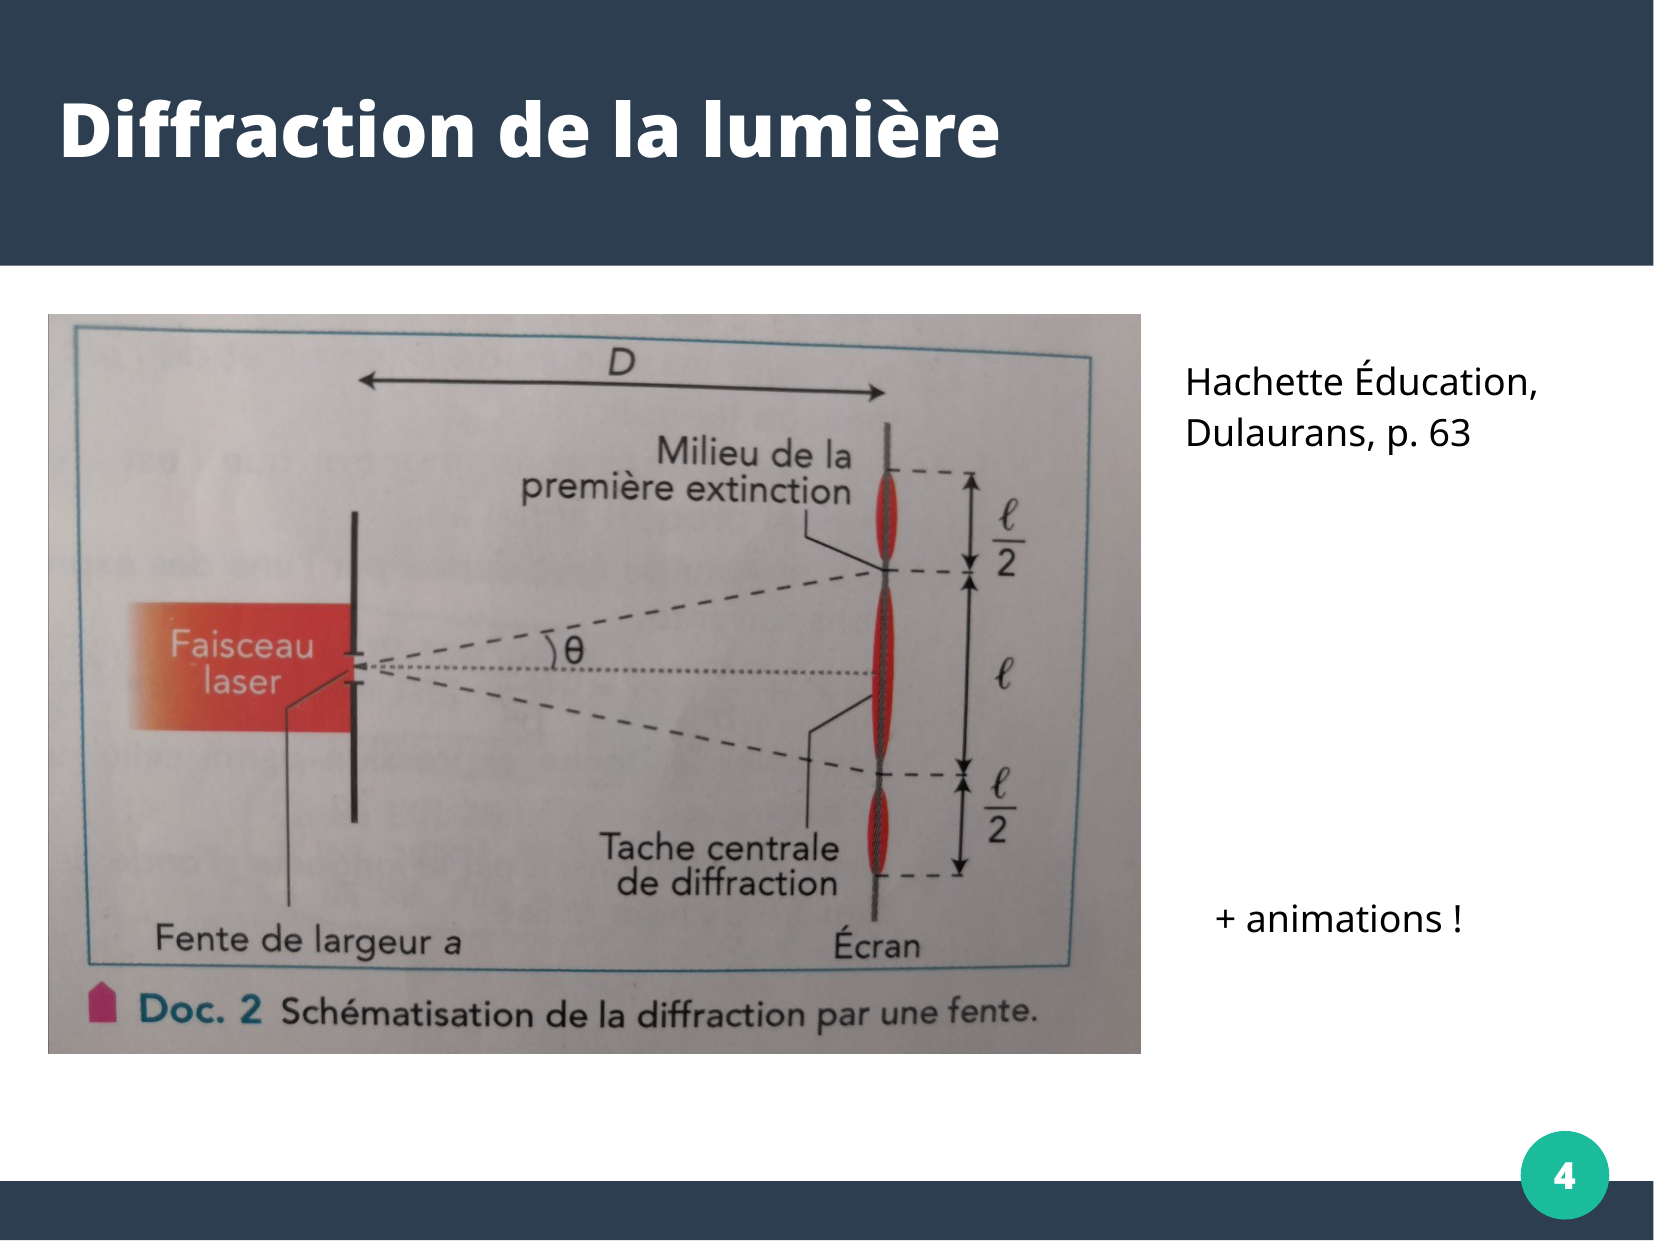

# Diffraction de la lumière
Hachette Éducation,
Dulaurans, p. 63
+ animations !
4